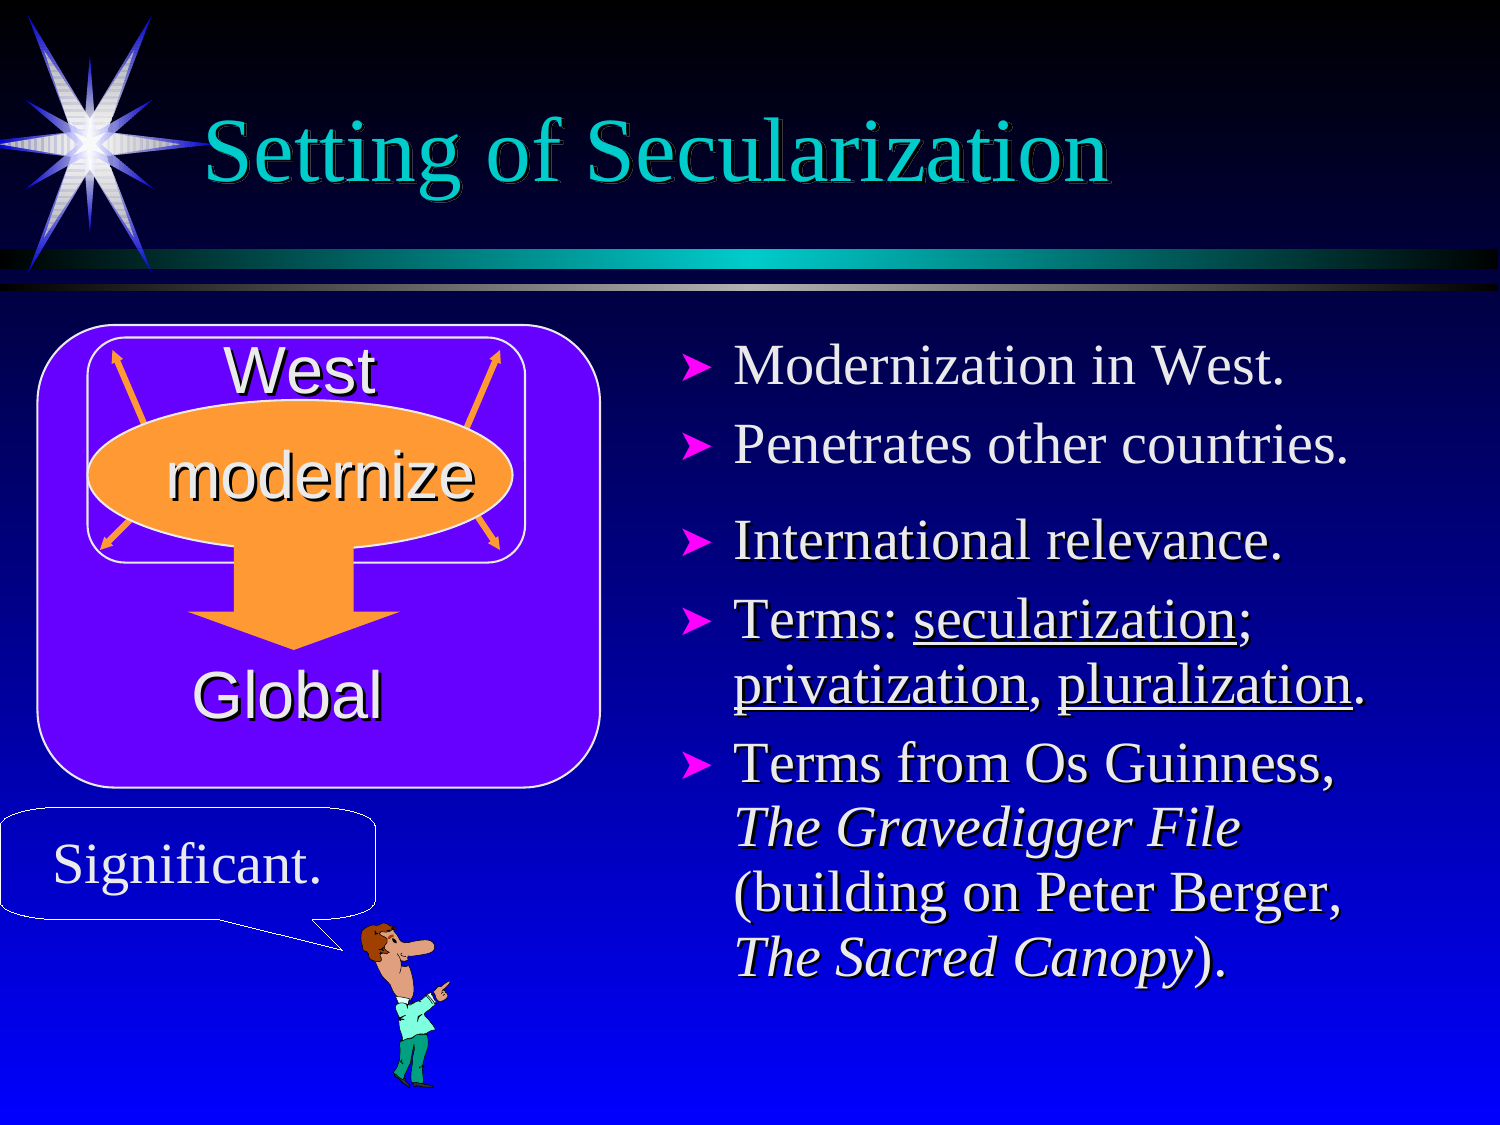

# Setting of Secularization
West
Modernization in West.
Penetrates other countries.
modernize
International relevance.
Terms: secularization;
privatization, pluralization.
Terms from Os Guinness, The Gravedigger File (building on Peter Berger, The Sacred Canopy).
Global
Significant.